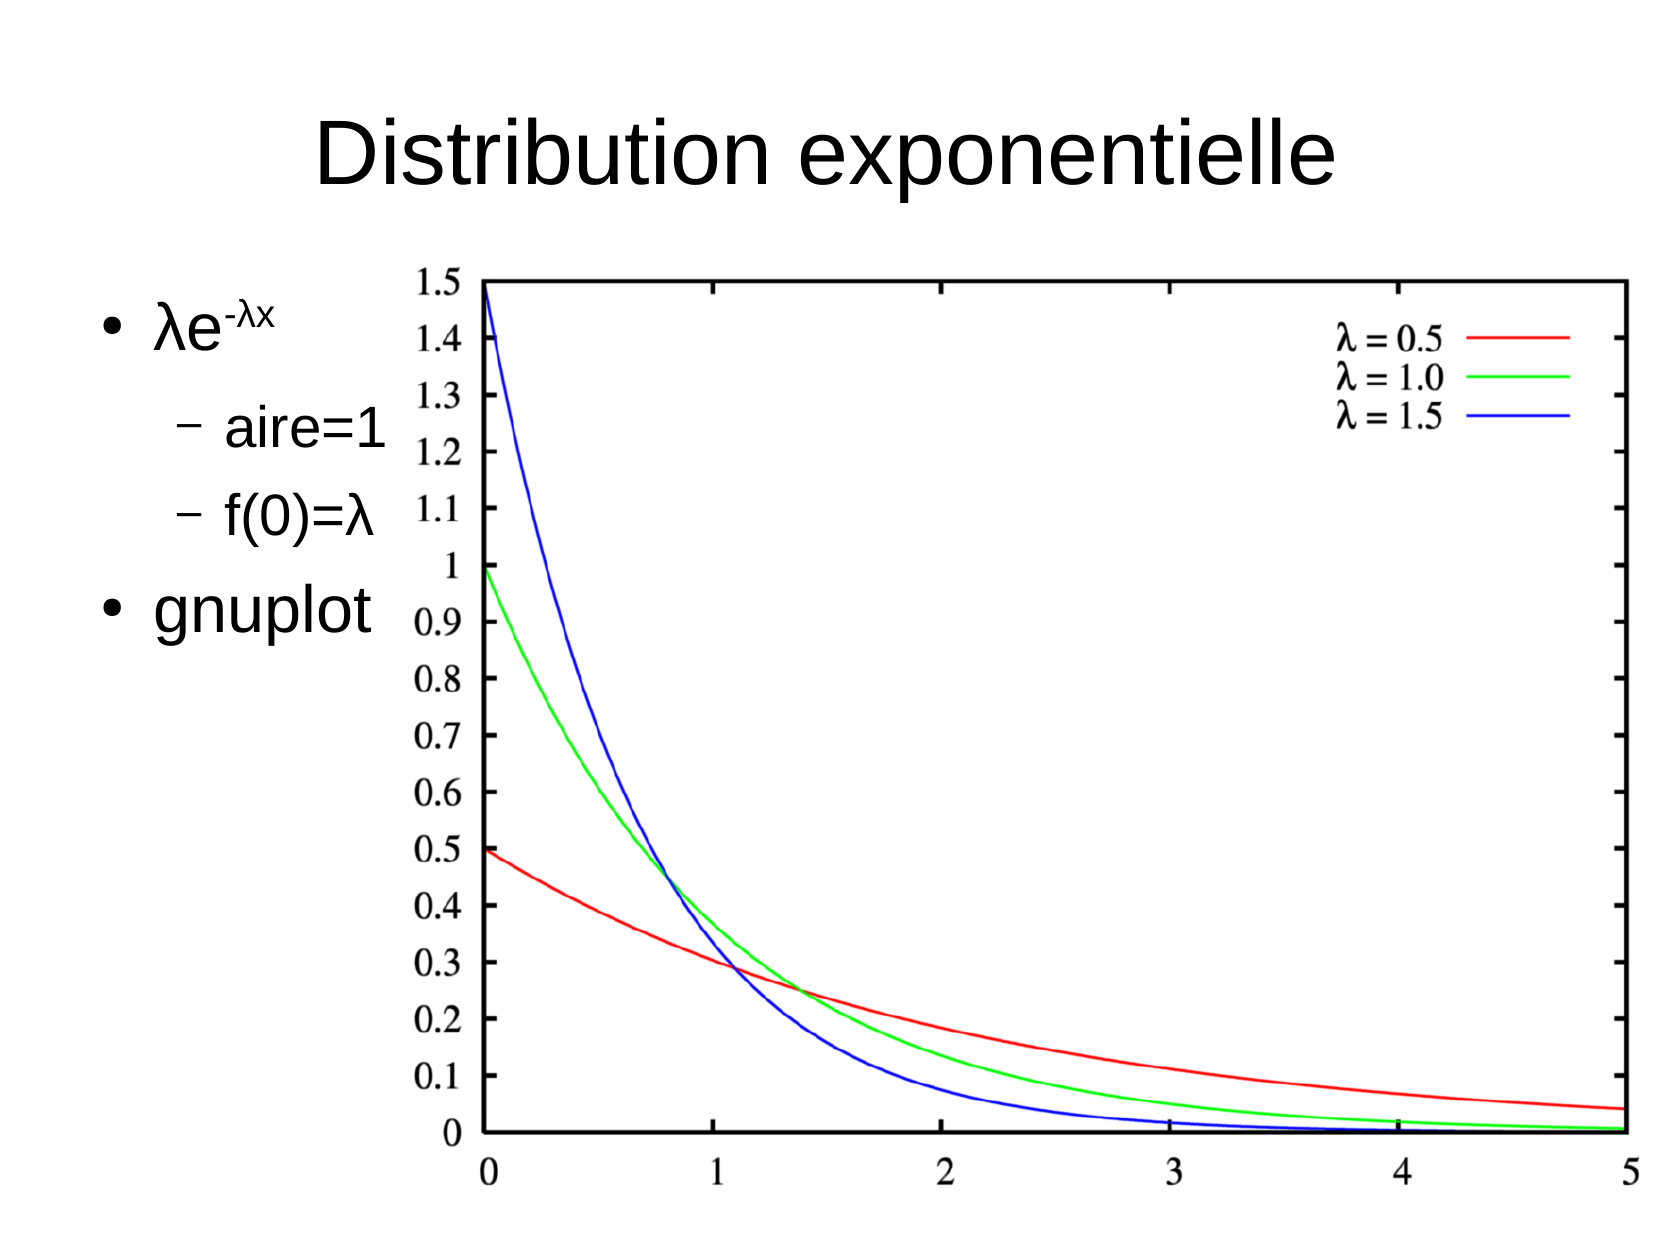

# Distribution exponentielle
λe-λx
aire=1
f(0)=λ
gnuplot
11